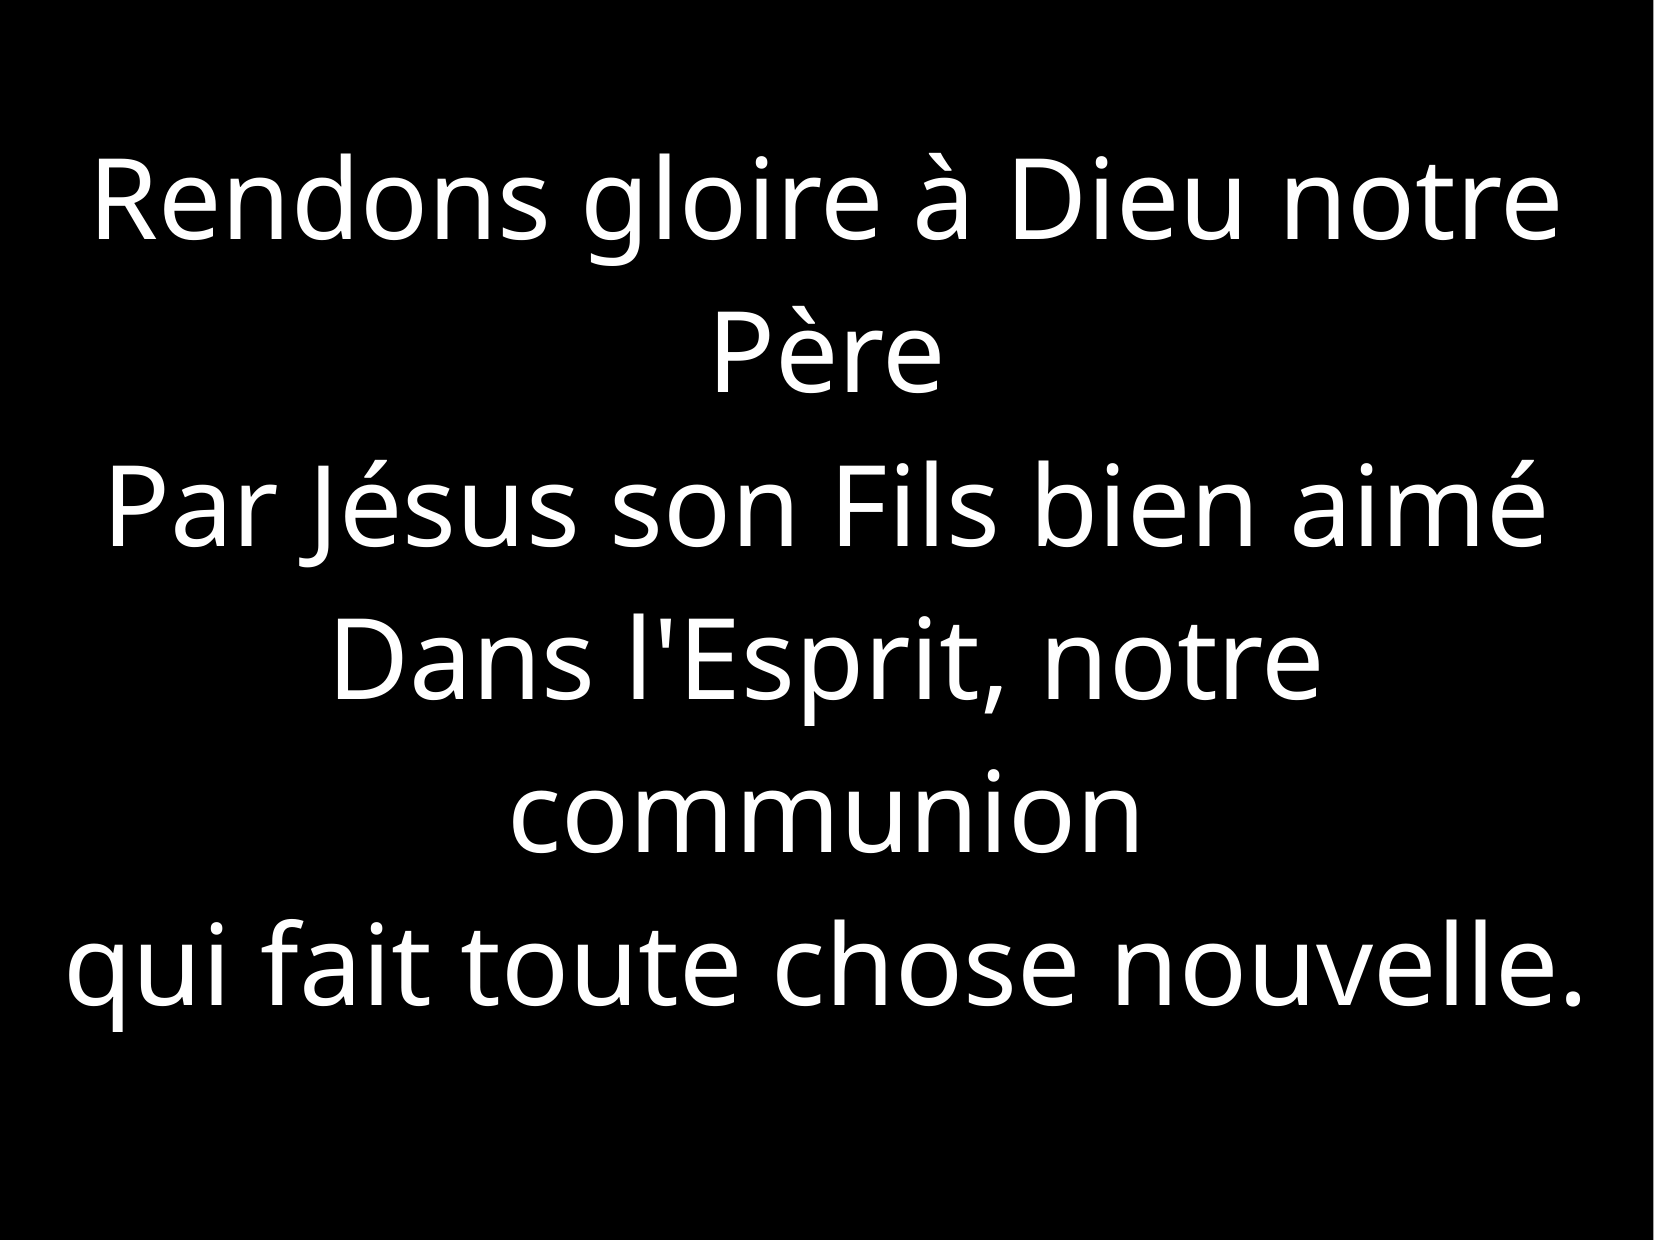

# Rendons gloire à Dieu notre Père
Par Jésus son Fils bien aimé
Dans l'Esprit, notre communion
qui fait toute chose nouvelle.